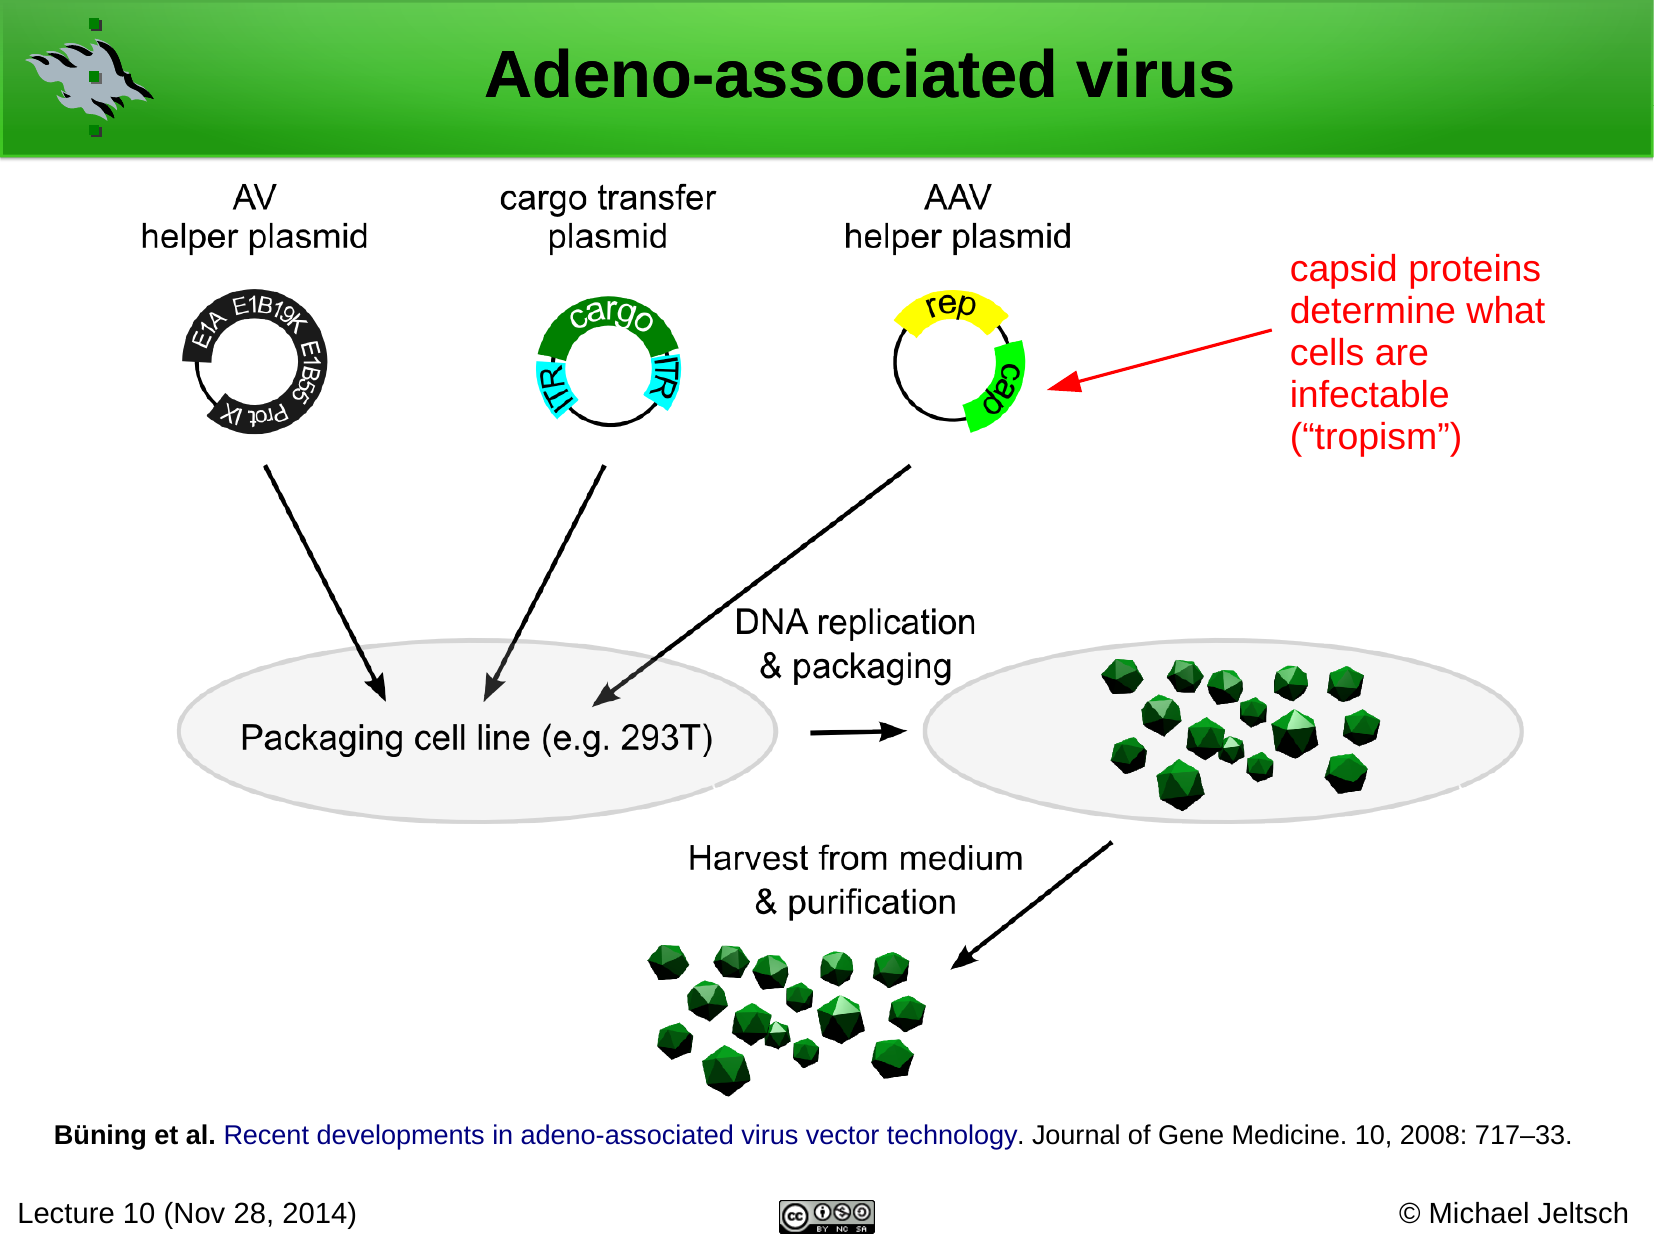

# Adeno-associated virus
Adeno-associated virus
capsid proteins
determine what
cells are
infectable
(“tropism”)
Büning et al. Recent developments in adeno-associated virus vector technology. Journal of Gene Medicine. 10, 2008: 717–33.